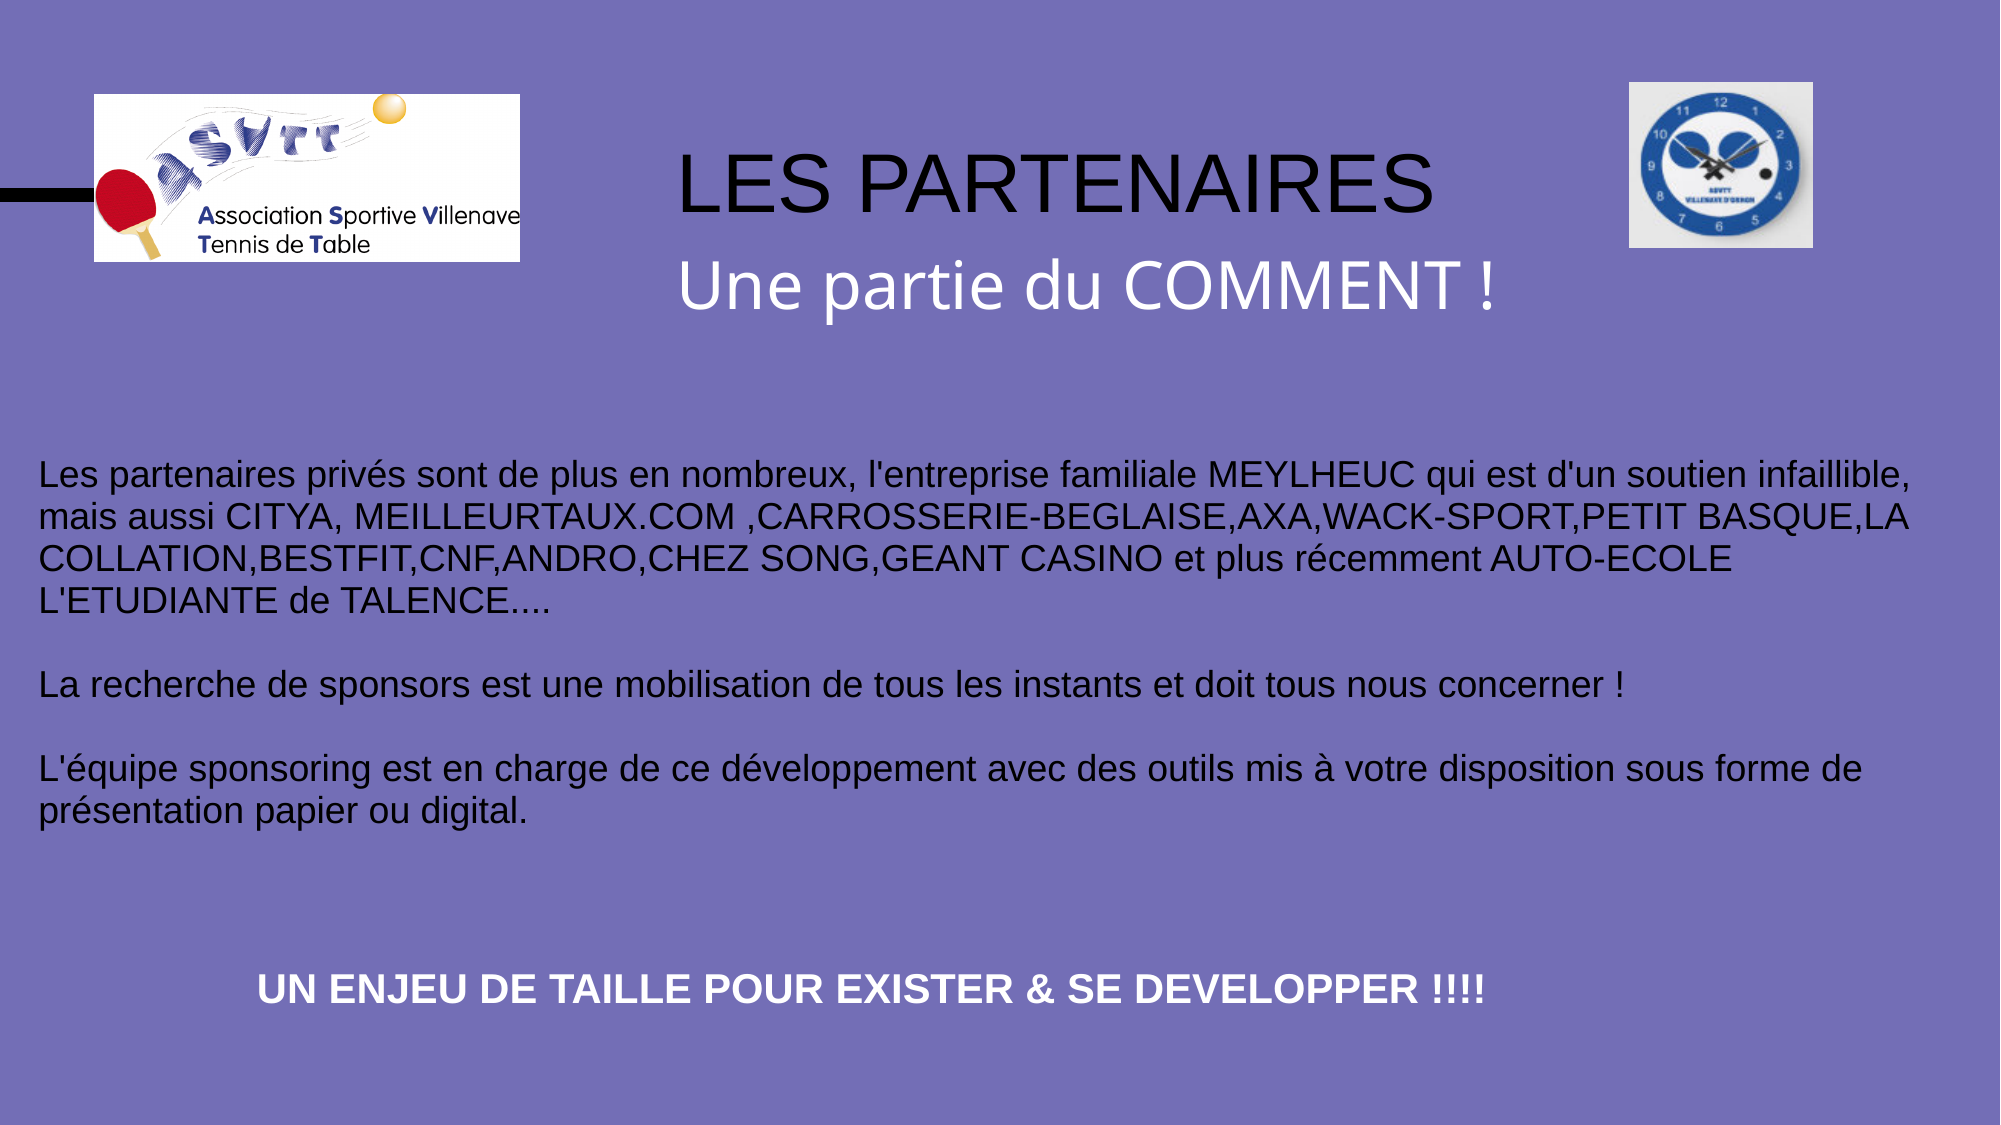

LES PARTENAIRES
Une partie du COMMENT !
Les partenaires privés sont de plus en nombreux, l'entreprise familiale MEYLHEUC qui est d'un soutien infaillible, mais aussi CITYA, MEILLEURTAUX.COM ,CARROSSERIE-BEGLAISE,AXA,WACK-SPORT,PETIT BASQUE,LA COLLATION,BESTFIT,CNF,ANDRO,CHEZ SONG,GEANT CASINO et plus récemment AUTO-ECOLE L'ETUDIANTE de TALENCE....
La recherche de sponsors est une mobilisation de tous les instants et doit tous nous concerner !
L'équipe sponsoring est en charge de ce développement avec des outils mis à votre disposition sous forme de présentation papier ou digital.
 UN ENJEU DE TAILLE POUR EXISTER & SE DEVELOPPER !!!!